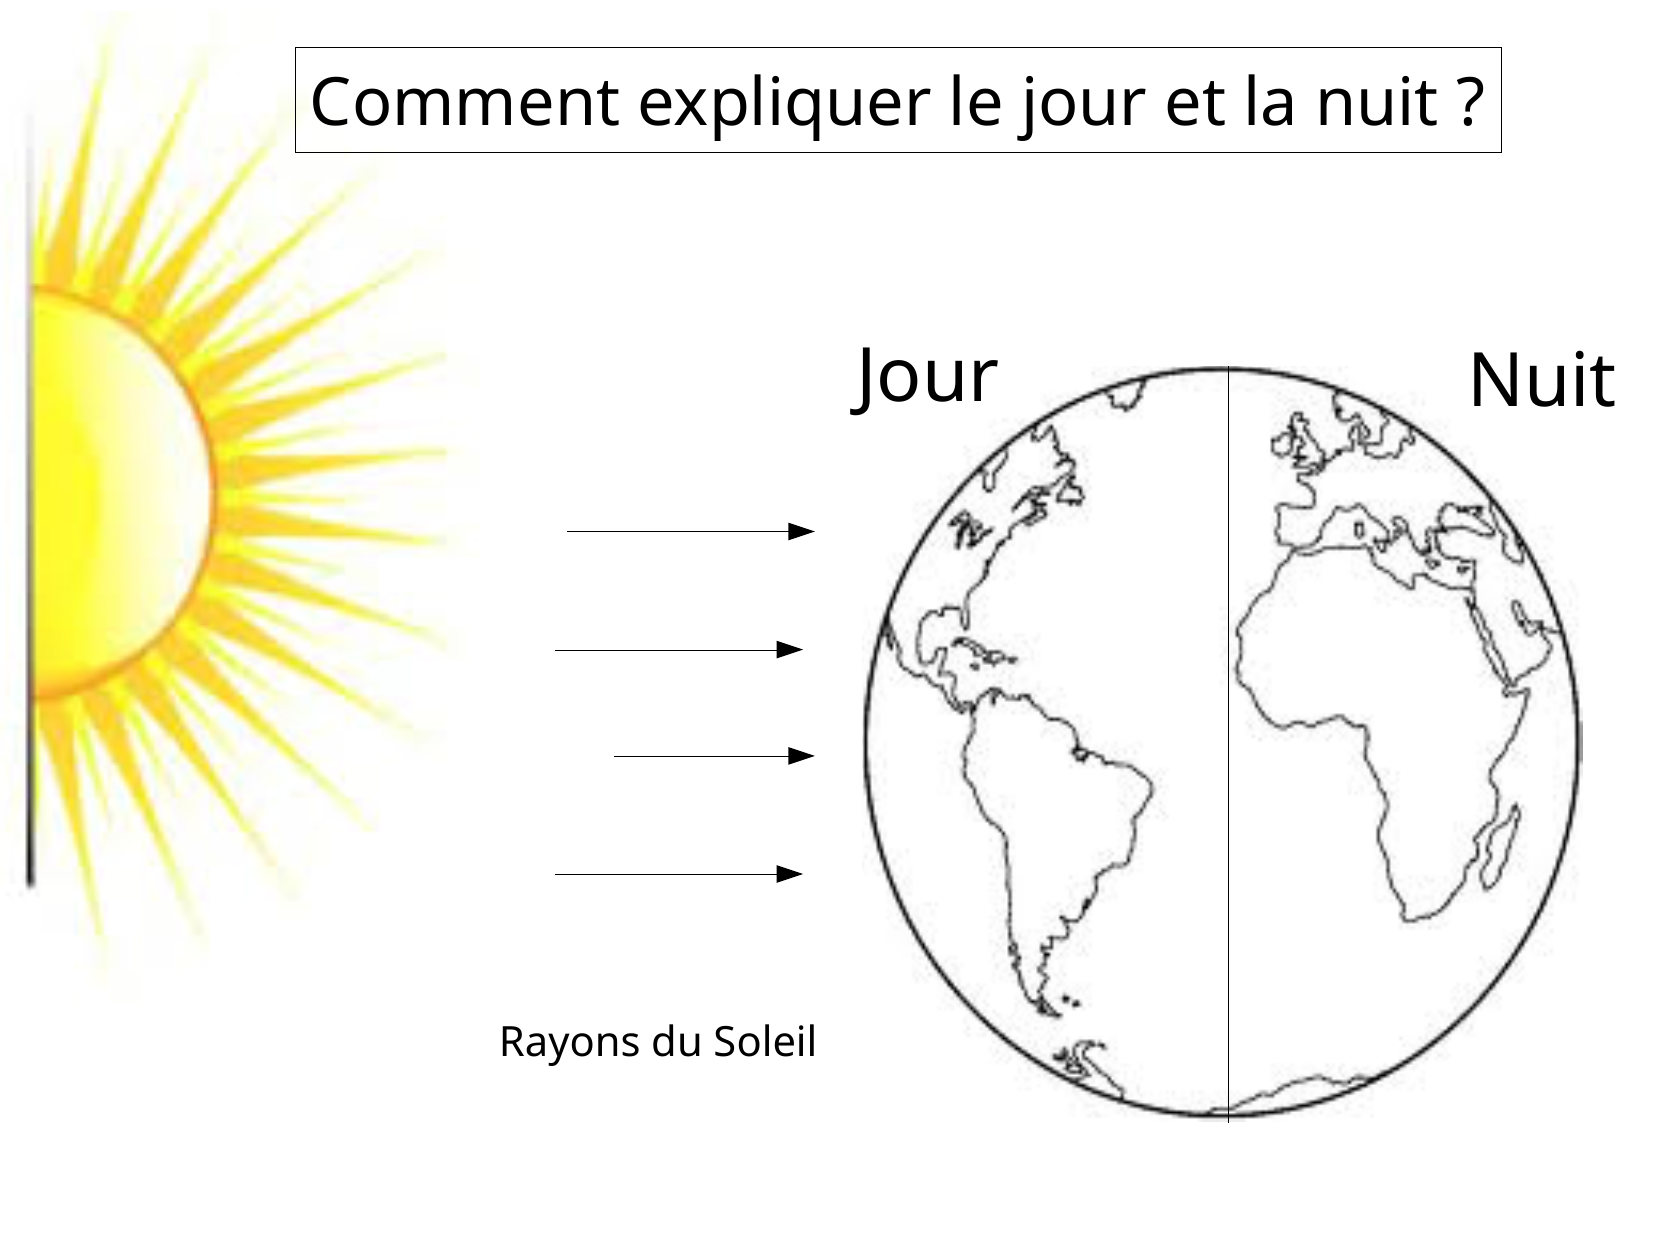

Comment expliquer le jour et la nuit ?
Jour
Nuit
Rayons du Soleil